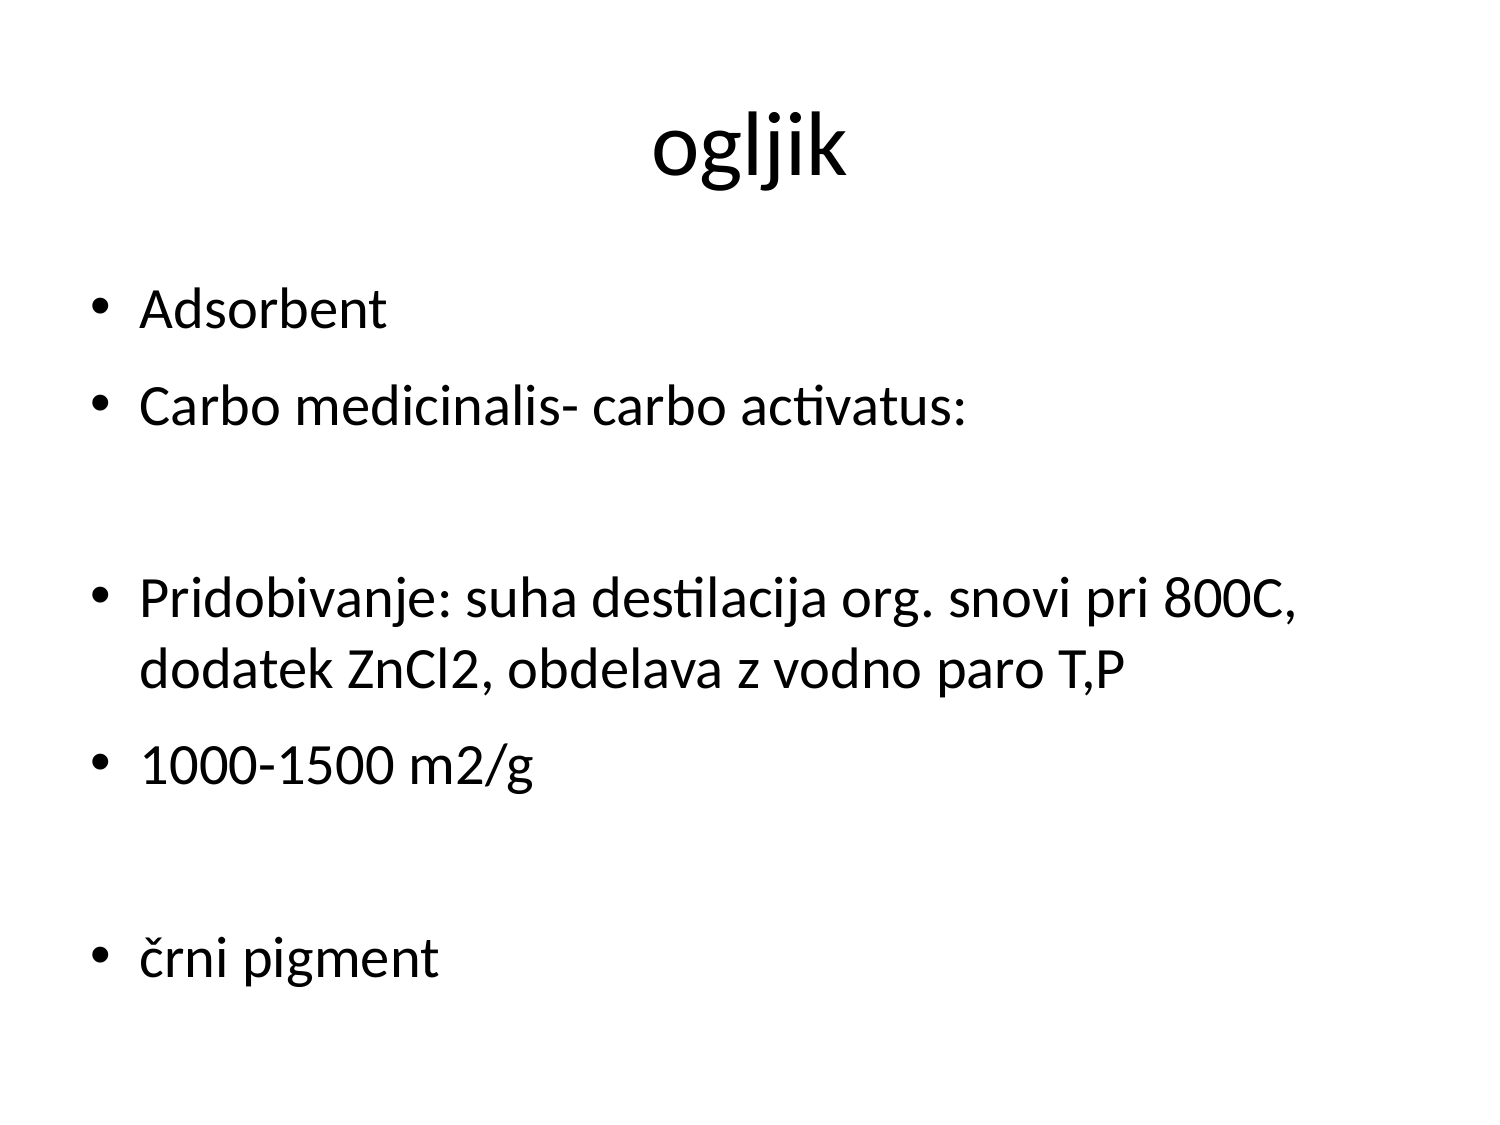

# ogljik
Adsorbent
Carbo medicinalis- carbo activatus:
Pridobivanje: suha destilacija org. snovi pri 800C, dodatek ZnCl2, obdelava z vodno paro T,P
1000-1500 m2/g
črni pigment